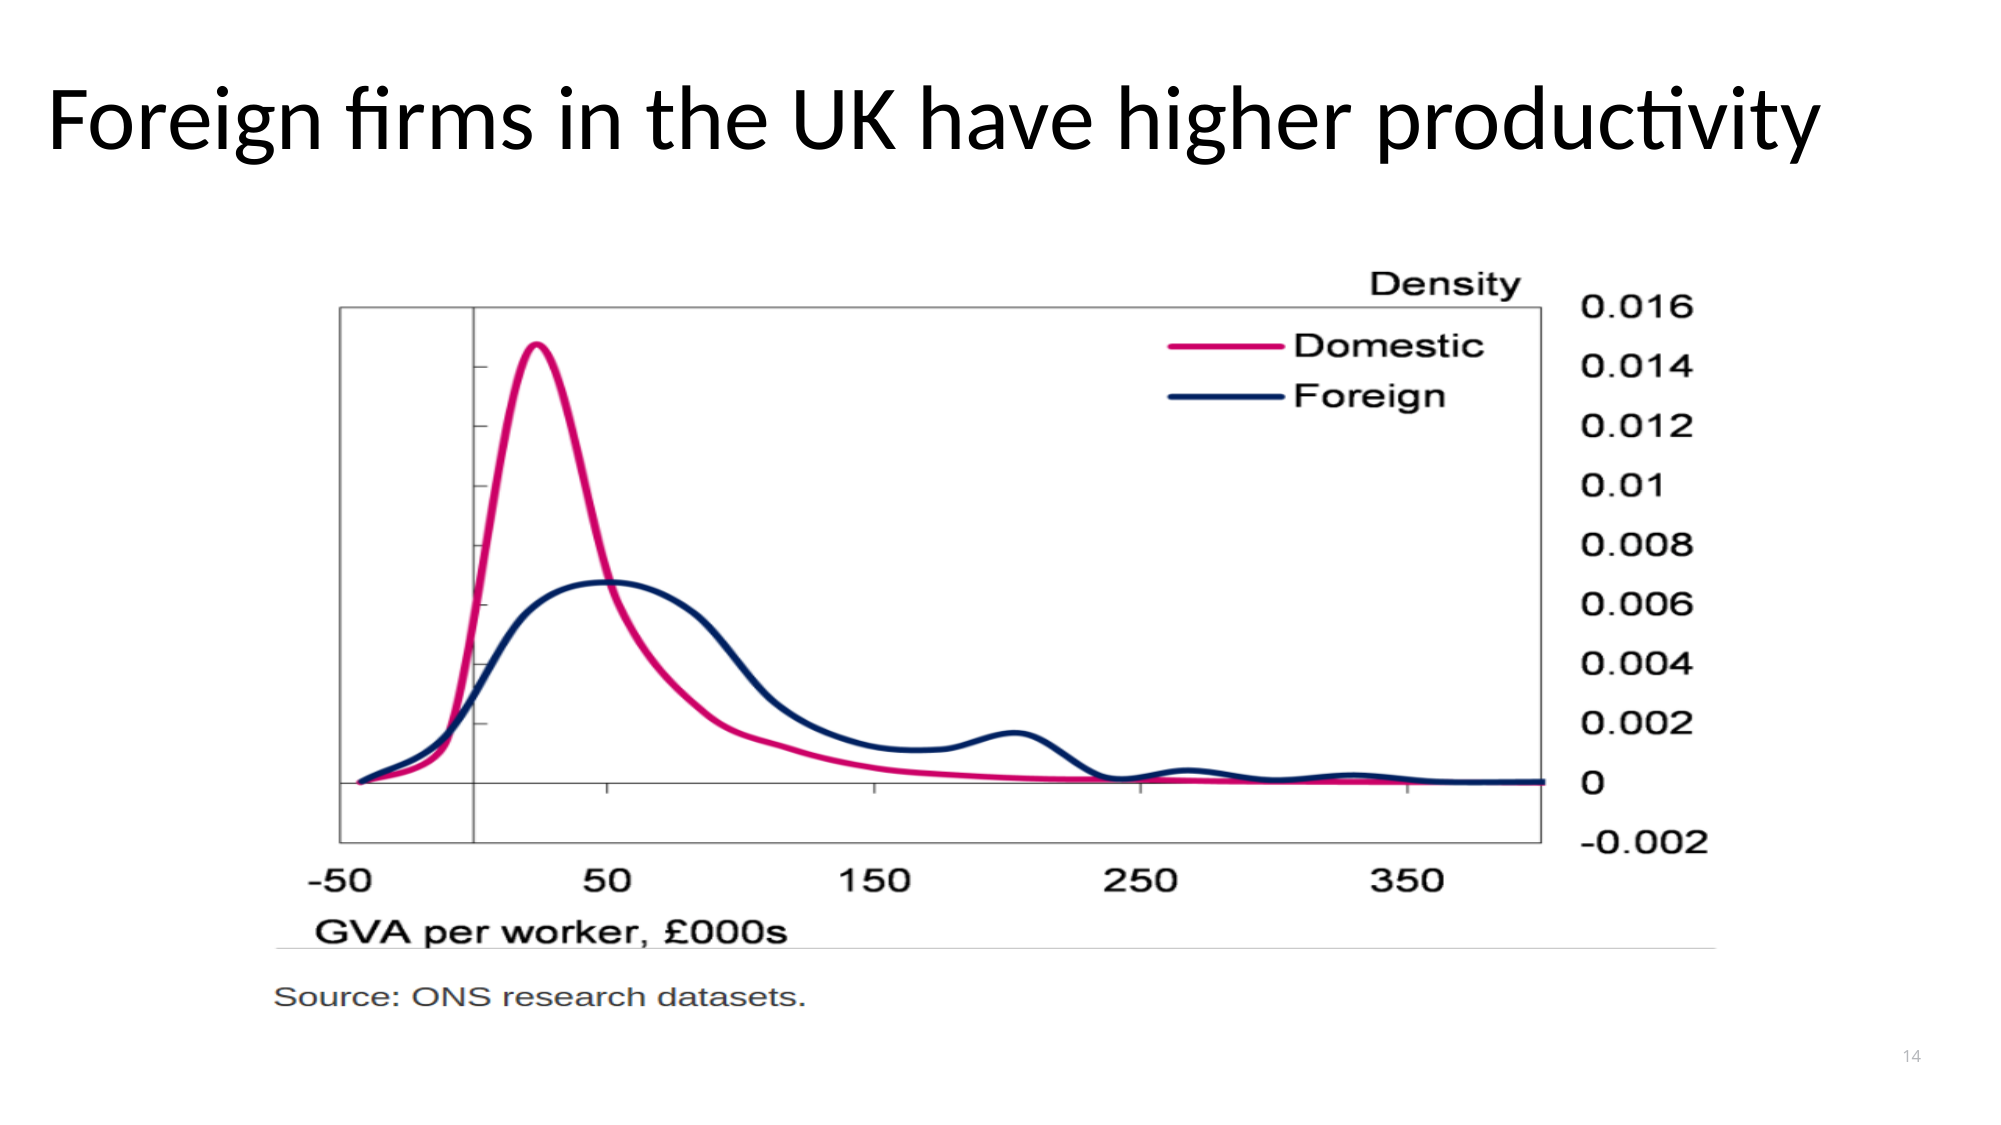

# Foreign firms in the UK have higher productivity